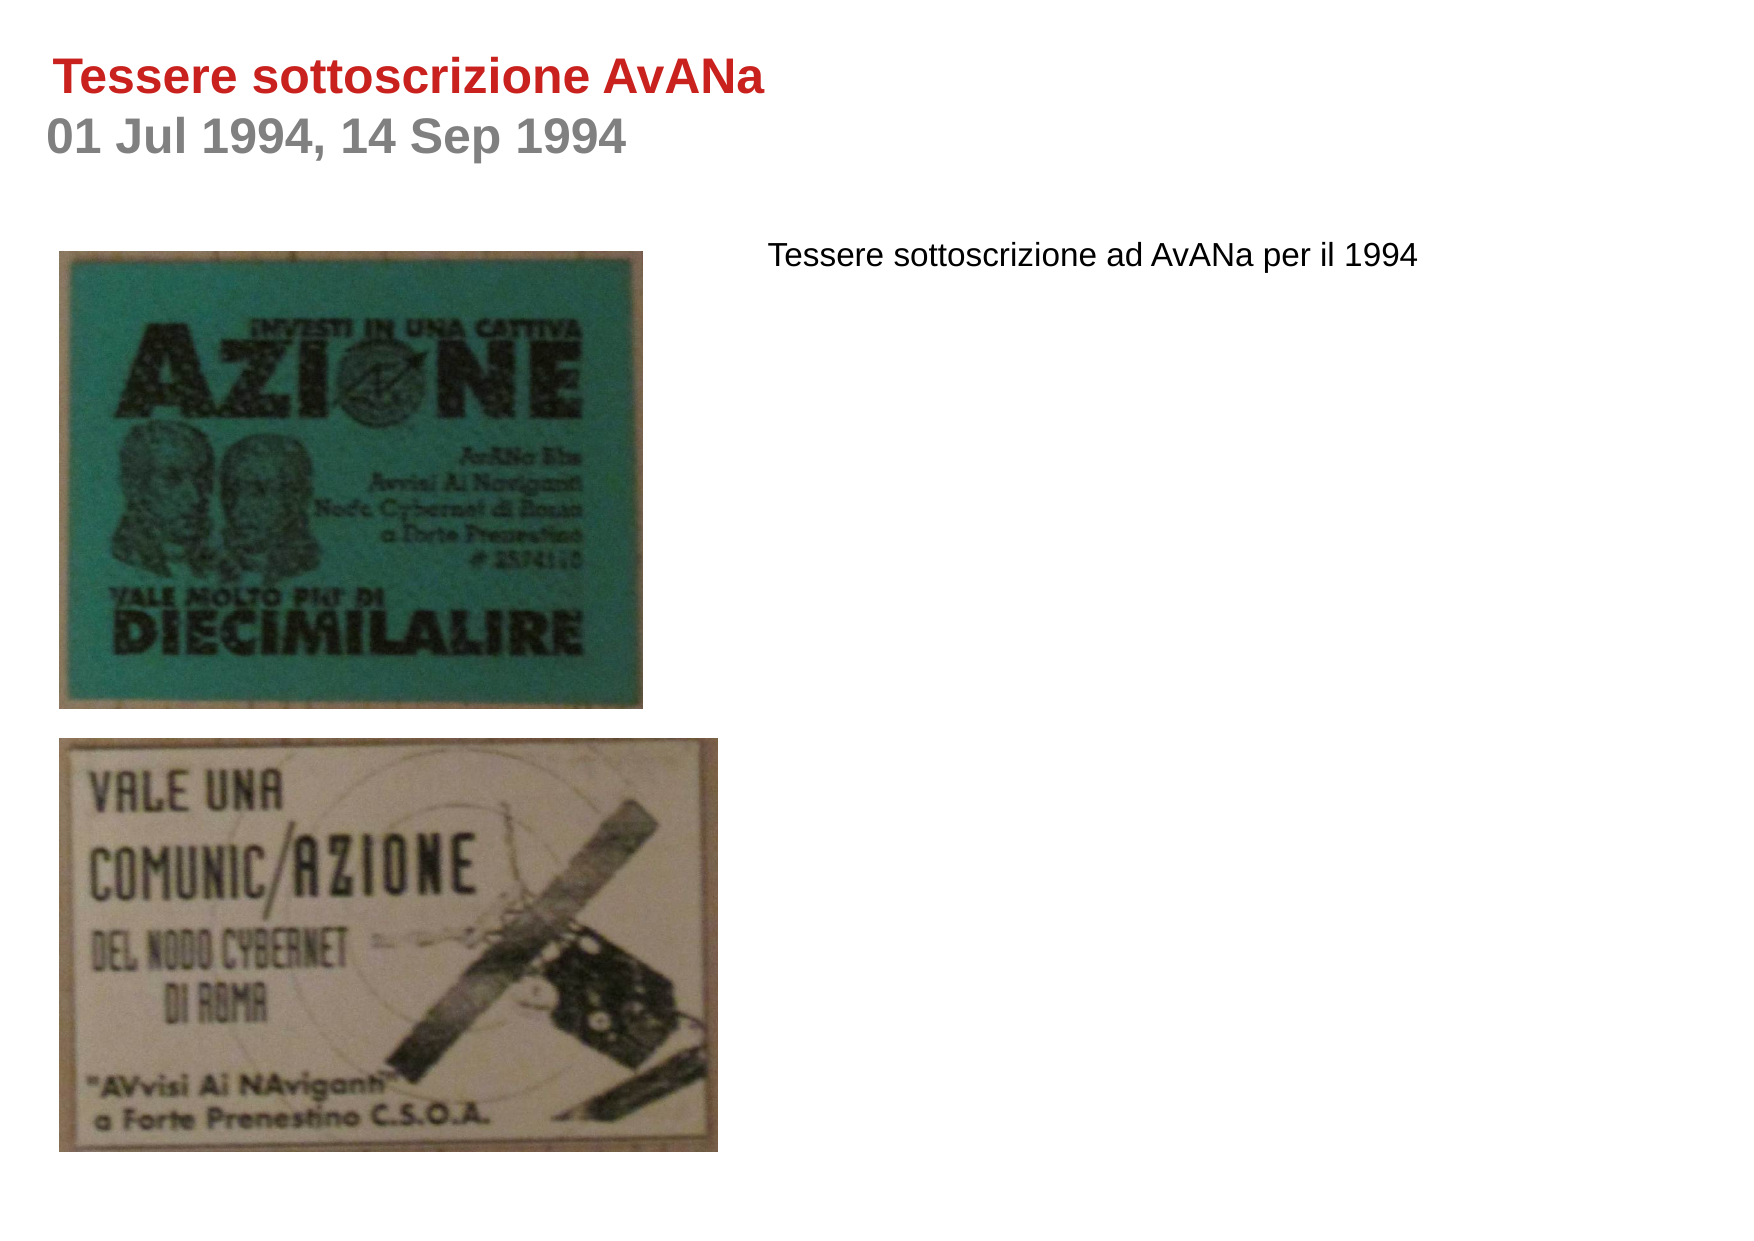

# Tessere sottoscrizione AvANa
01 Jul 1994, 14 Sep 1994
Tessere sottoscrizione ad AvANa per il 1994